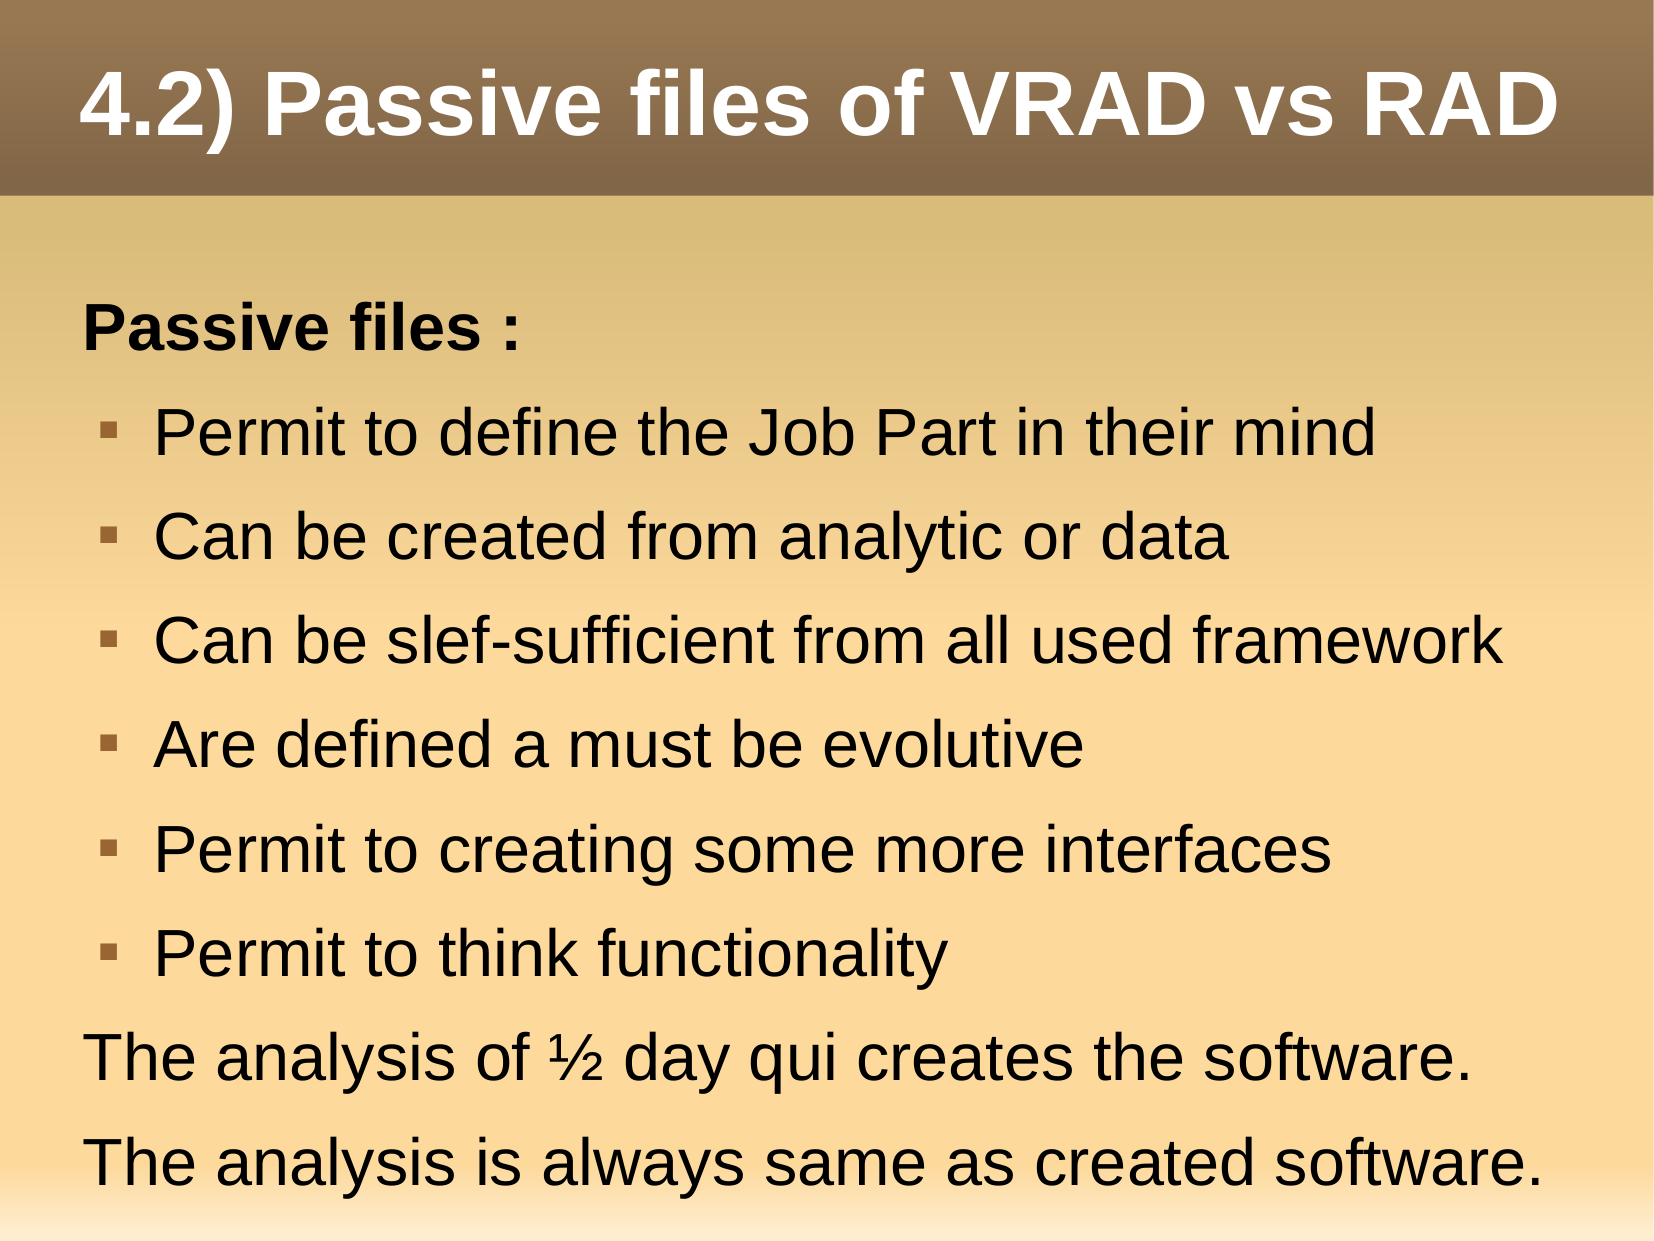

# 4.2) Passive files of VRAD vs RAD
Passive files :
Permit to define the Job Part in their mind
Can be created from analytic or data
Can be slef-sufficient from all used framework
Are defined a must be evolutive
Permit to creating some more interfaces
Permit to think functionality
The analysis of ½ day qui creates the software.
The analysis is always same as created software.